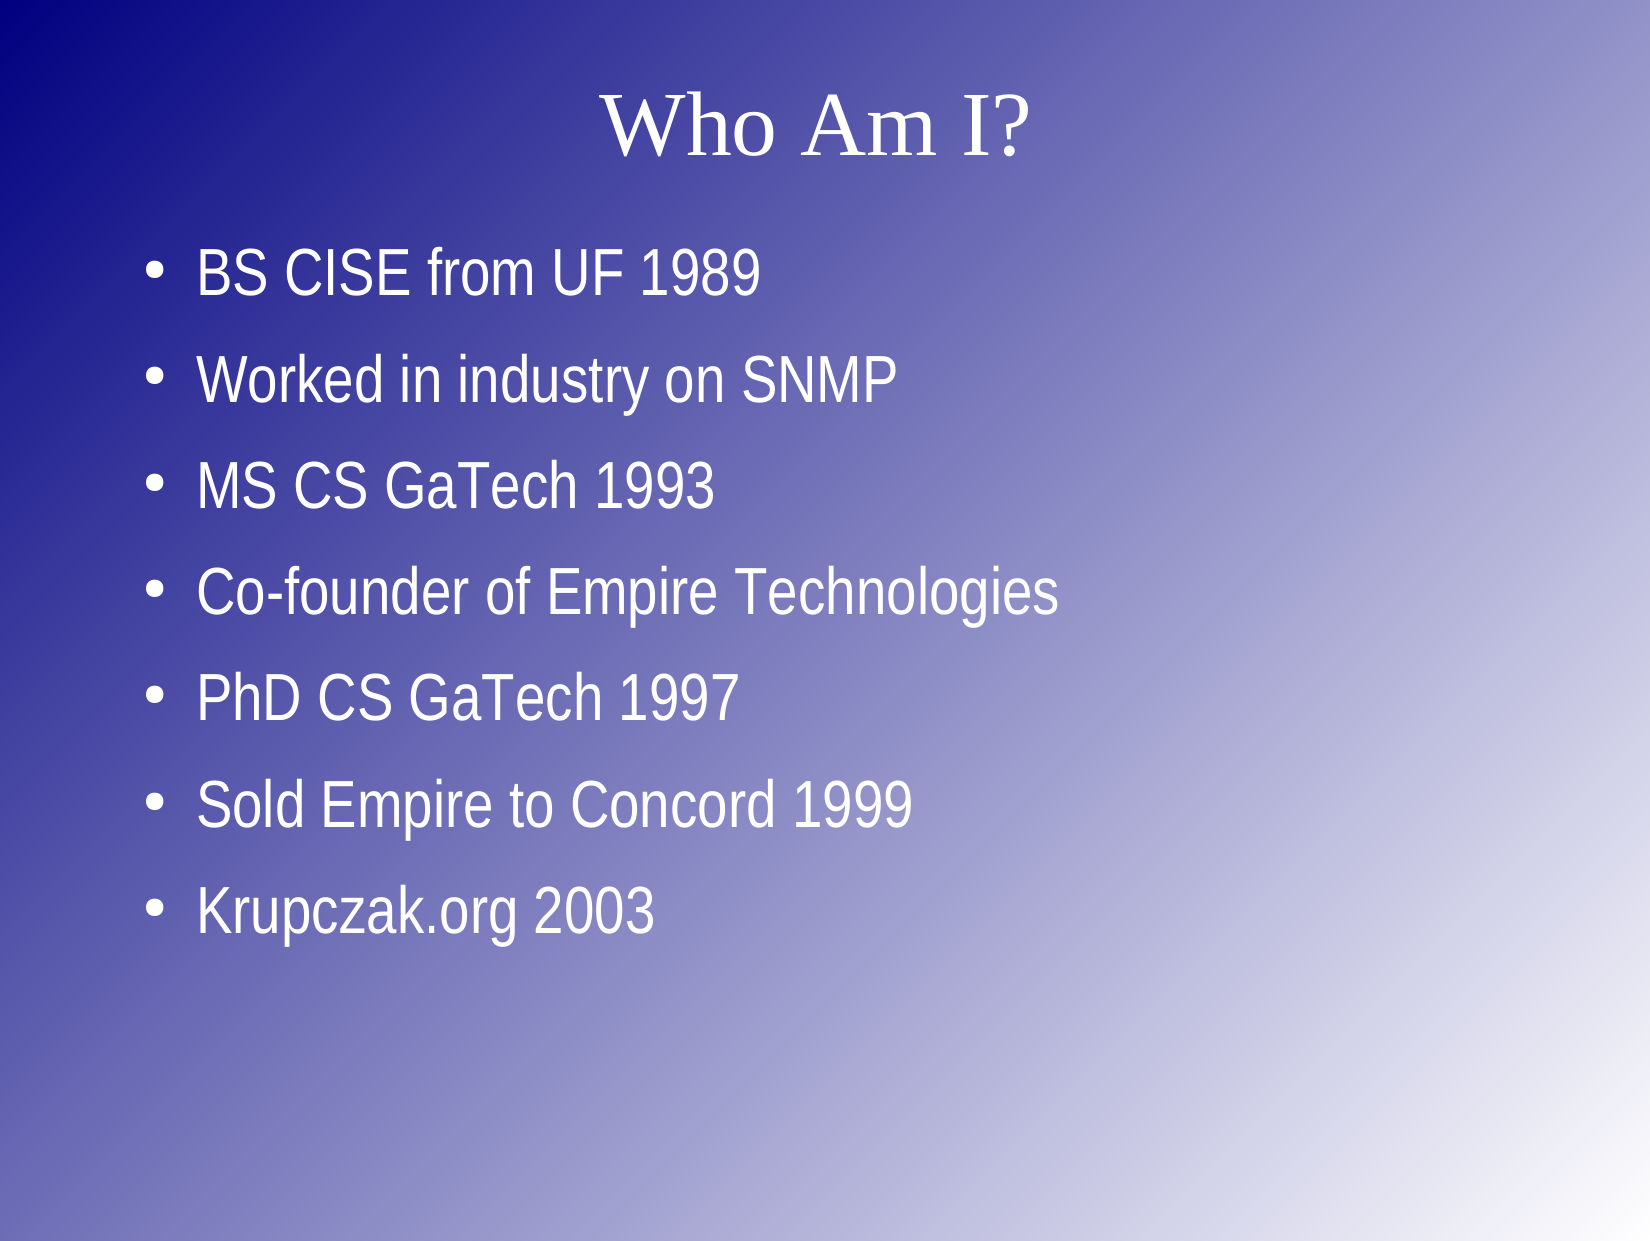

# Who Am I?
BS CISE from UF 1989
Worked in industry on SNMP
MS CS GaTech 1993
Co-founder of Empire Technologies
PhD CS GaTech 1997
Sold Empire to Concord 1999
Krupczak.org 2003